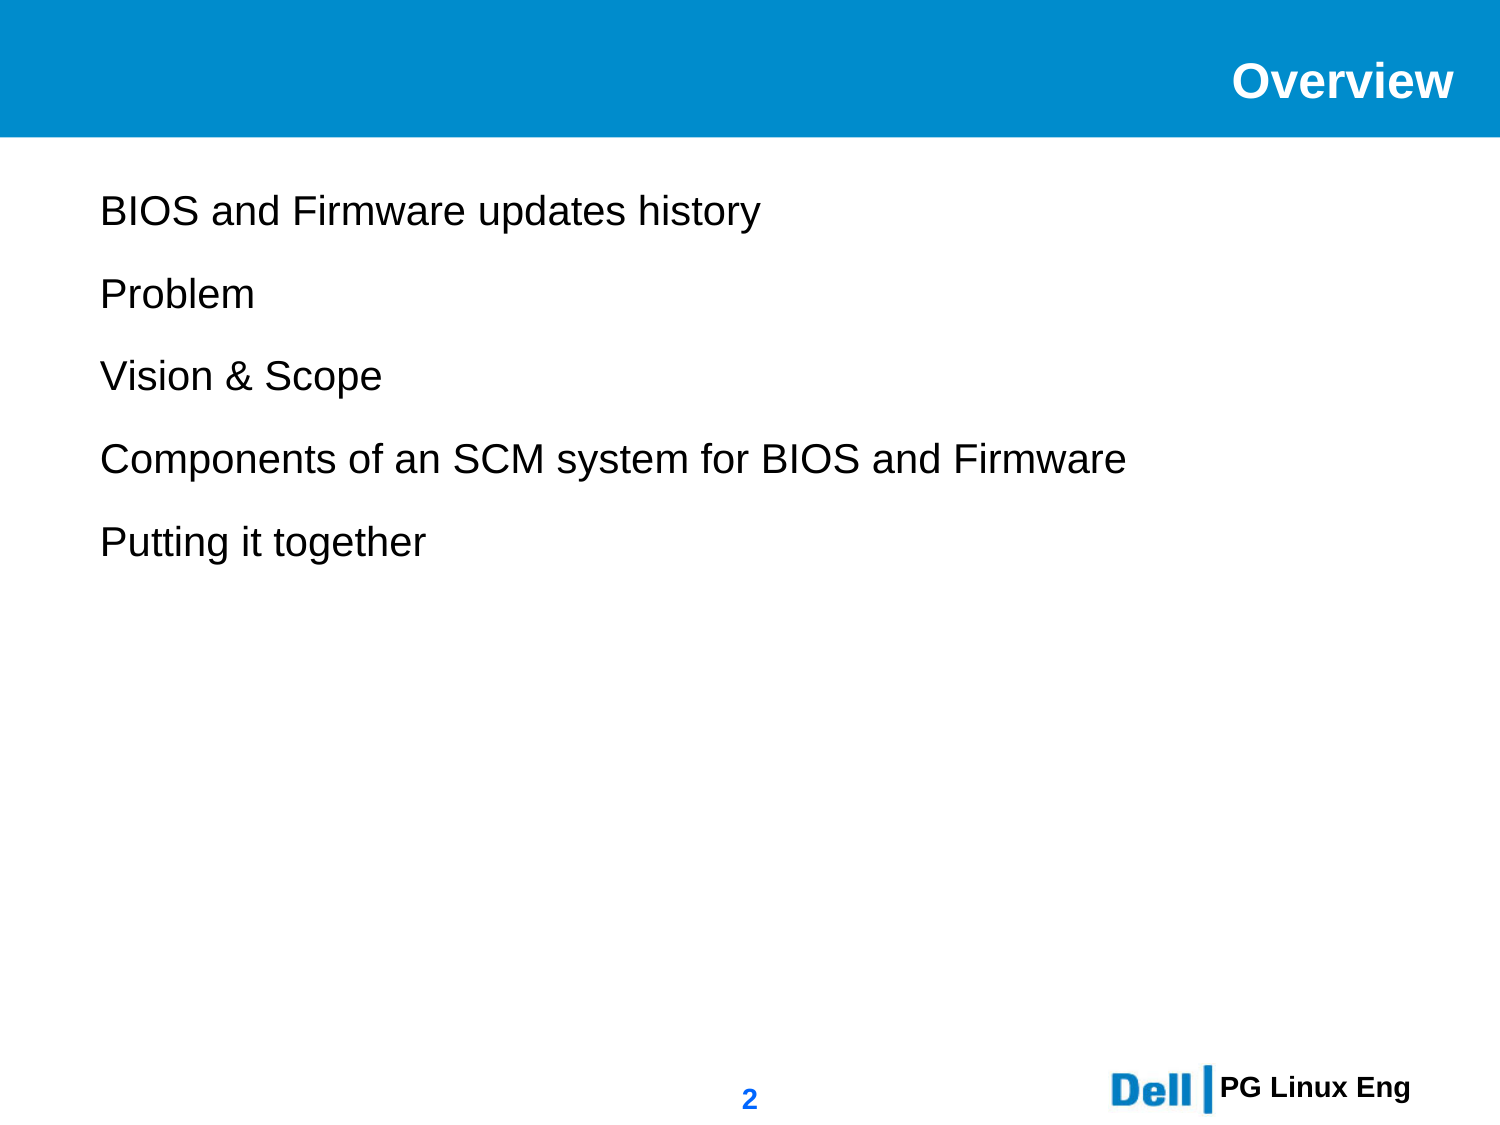

# Overview
BIOS and Firmware updates history
Problem
Vision & Scope
Components of an SCM system for BIOS and Firmware
Putting it together